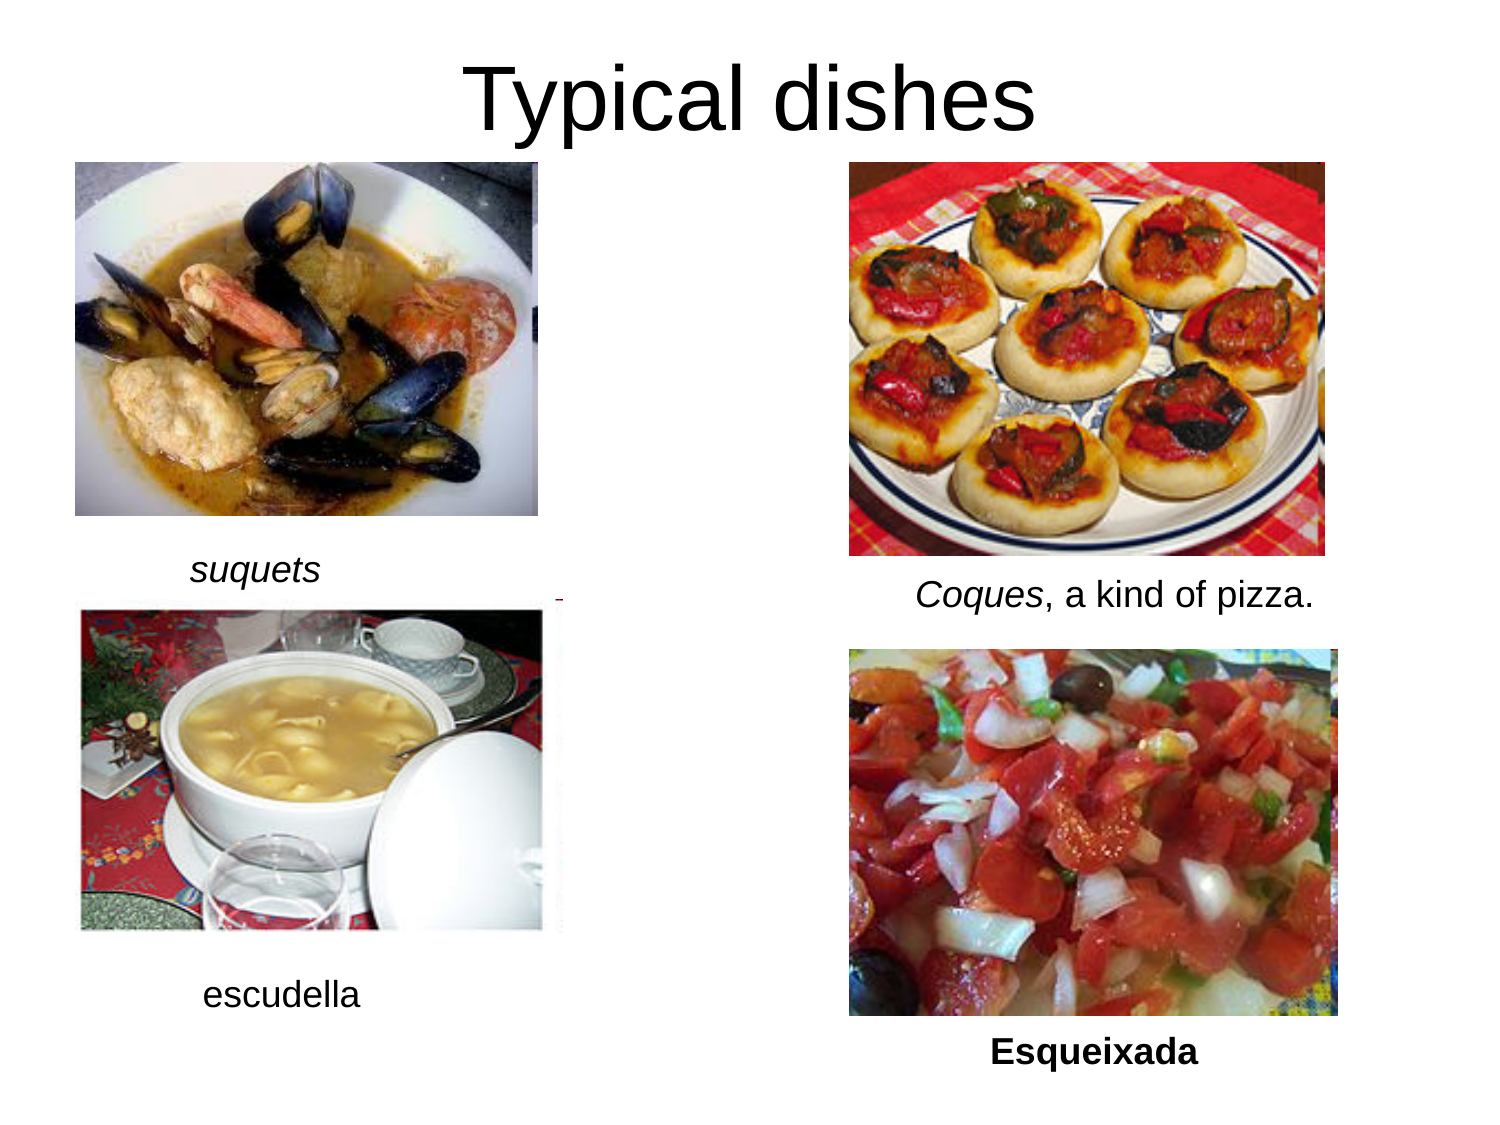

# Typical dishes
suquets
Coques, a kind of pizza.
escudella
Esqueixada